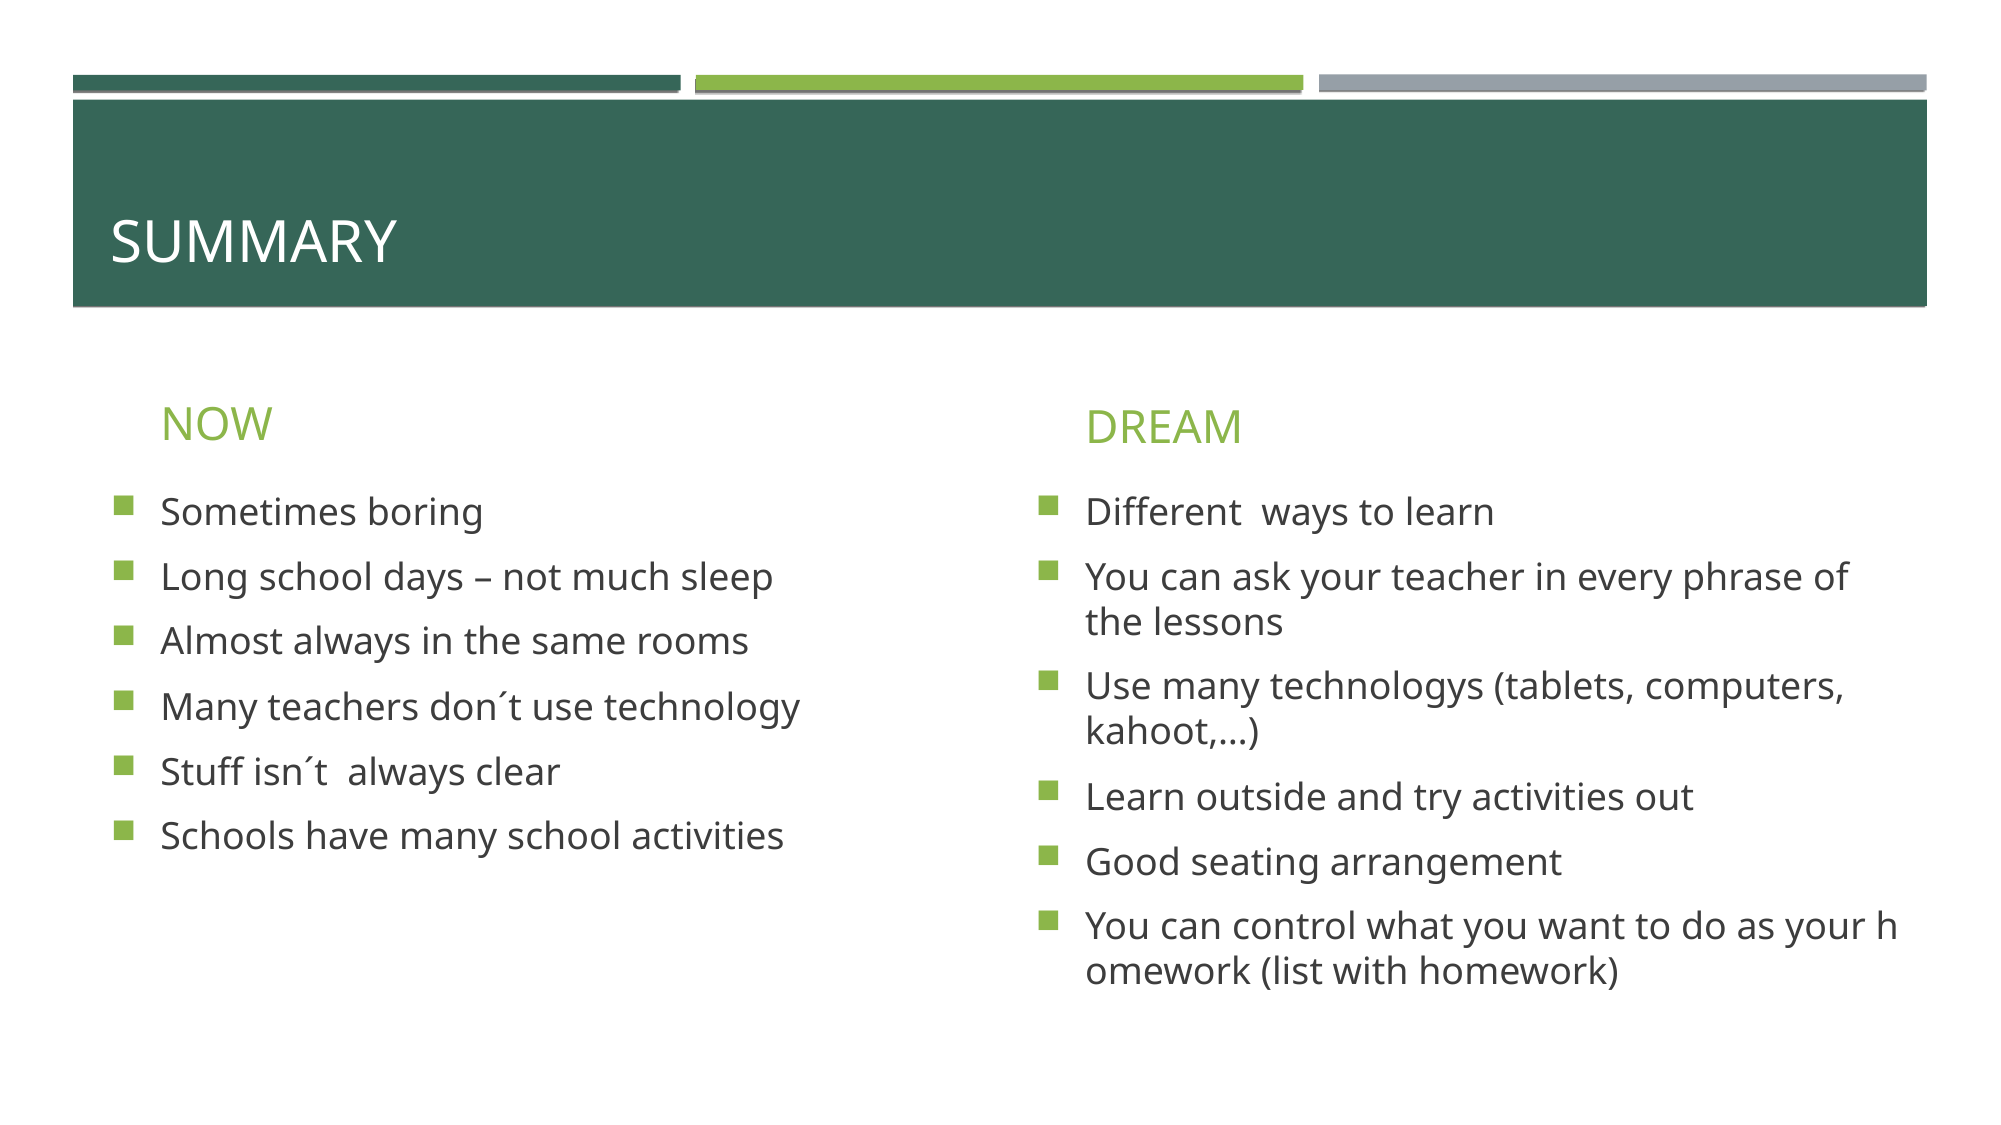

# summary
NOW
DREAM
Sometimes boring
Long school days – not much sleep
Almost always in the same rooms
Many teachers don´t use technology
Stuff isn´t  always clear
Schools have many school activities
Different  ways to learn
You can ask your teacher in every phrase of the lessons
Use many technologys (tablets, computers, kahoot,…)
Learn outside and try activities out
Good seating arrangement
You can control what you want to do as your homework (list with homework)